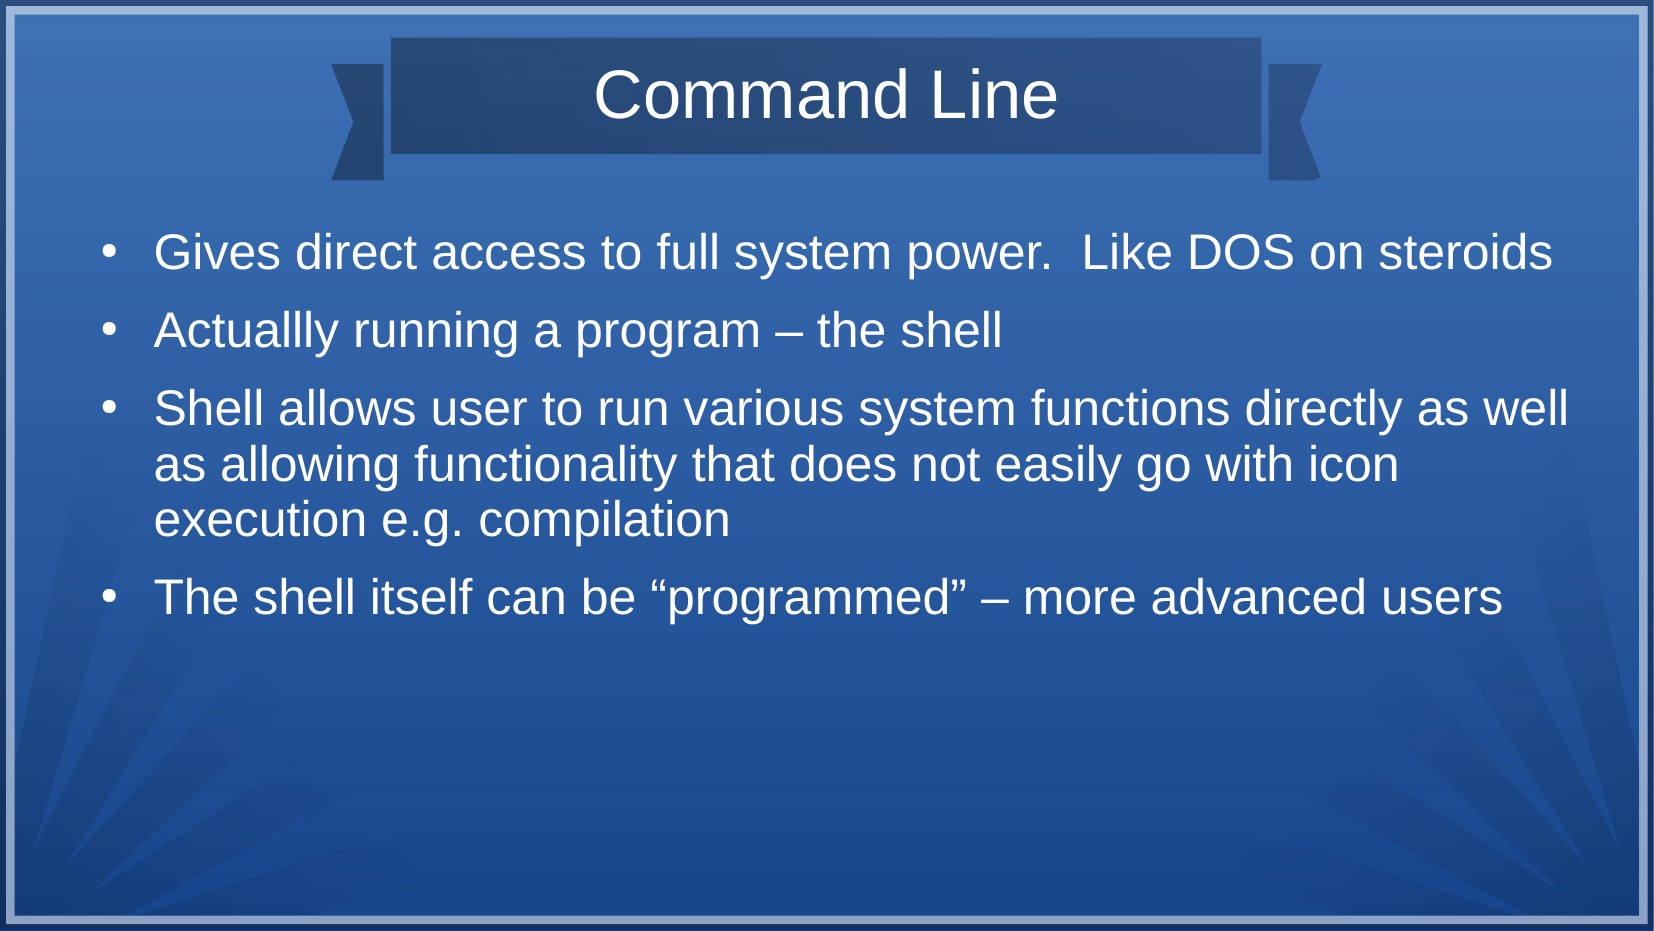

# Command Line
Gives direct access to full system power. Like DOS on steroids
Actuallly running a program – the shell
Shell allows user to run various system functions directly as well as allowing functionality that does not easily go with icon execution e.g. compilation
The shell itself can be “programmed” – more advanced users